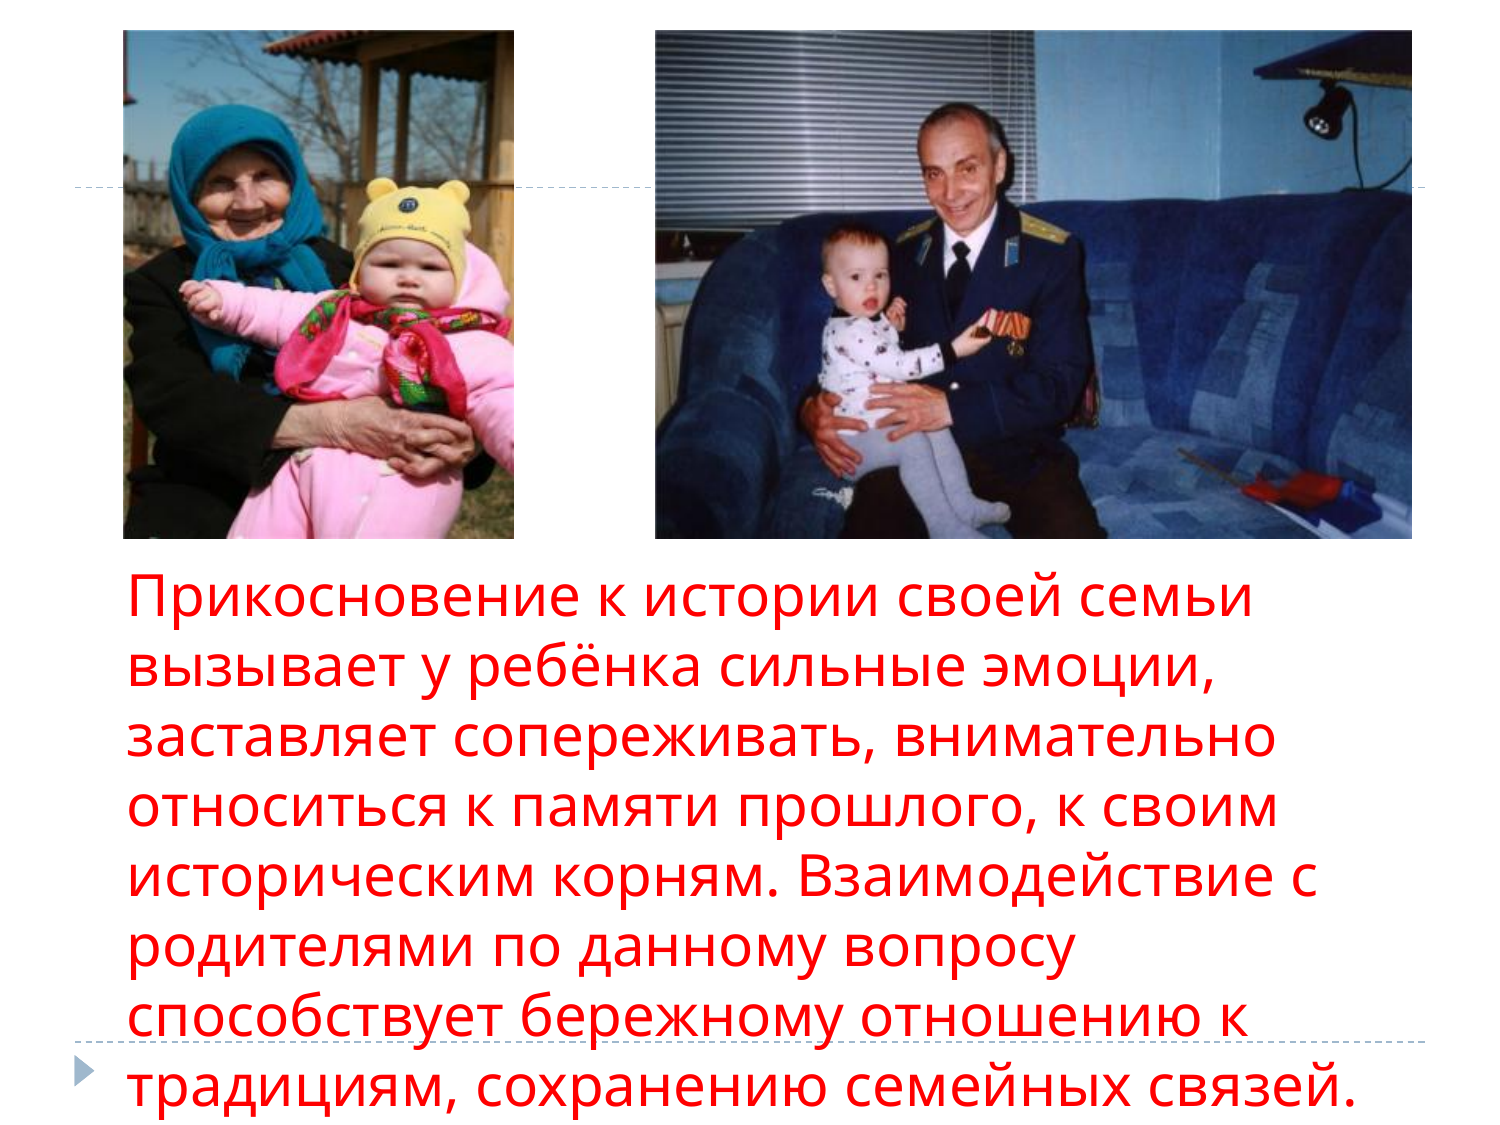

Прикосновение к истории своей семьи вызывает у ребёнка сильные эмоции, заставляет сопереживать, внимательно относиться к памяти прошлого, к своим историческим корням. Взаимодействие с родителями по данному вопросу способствует бережному отношению к традициям, сохранению семейных связей.